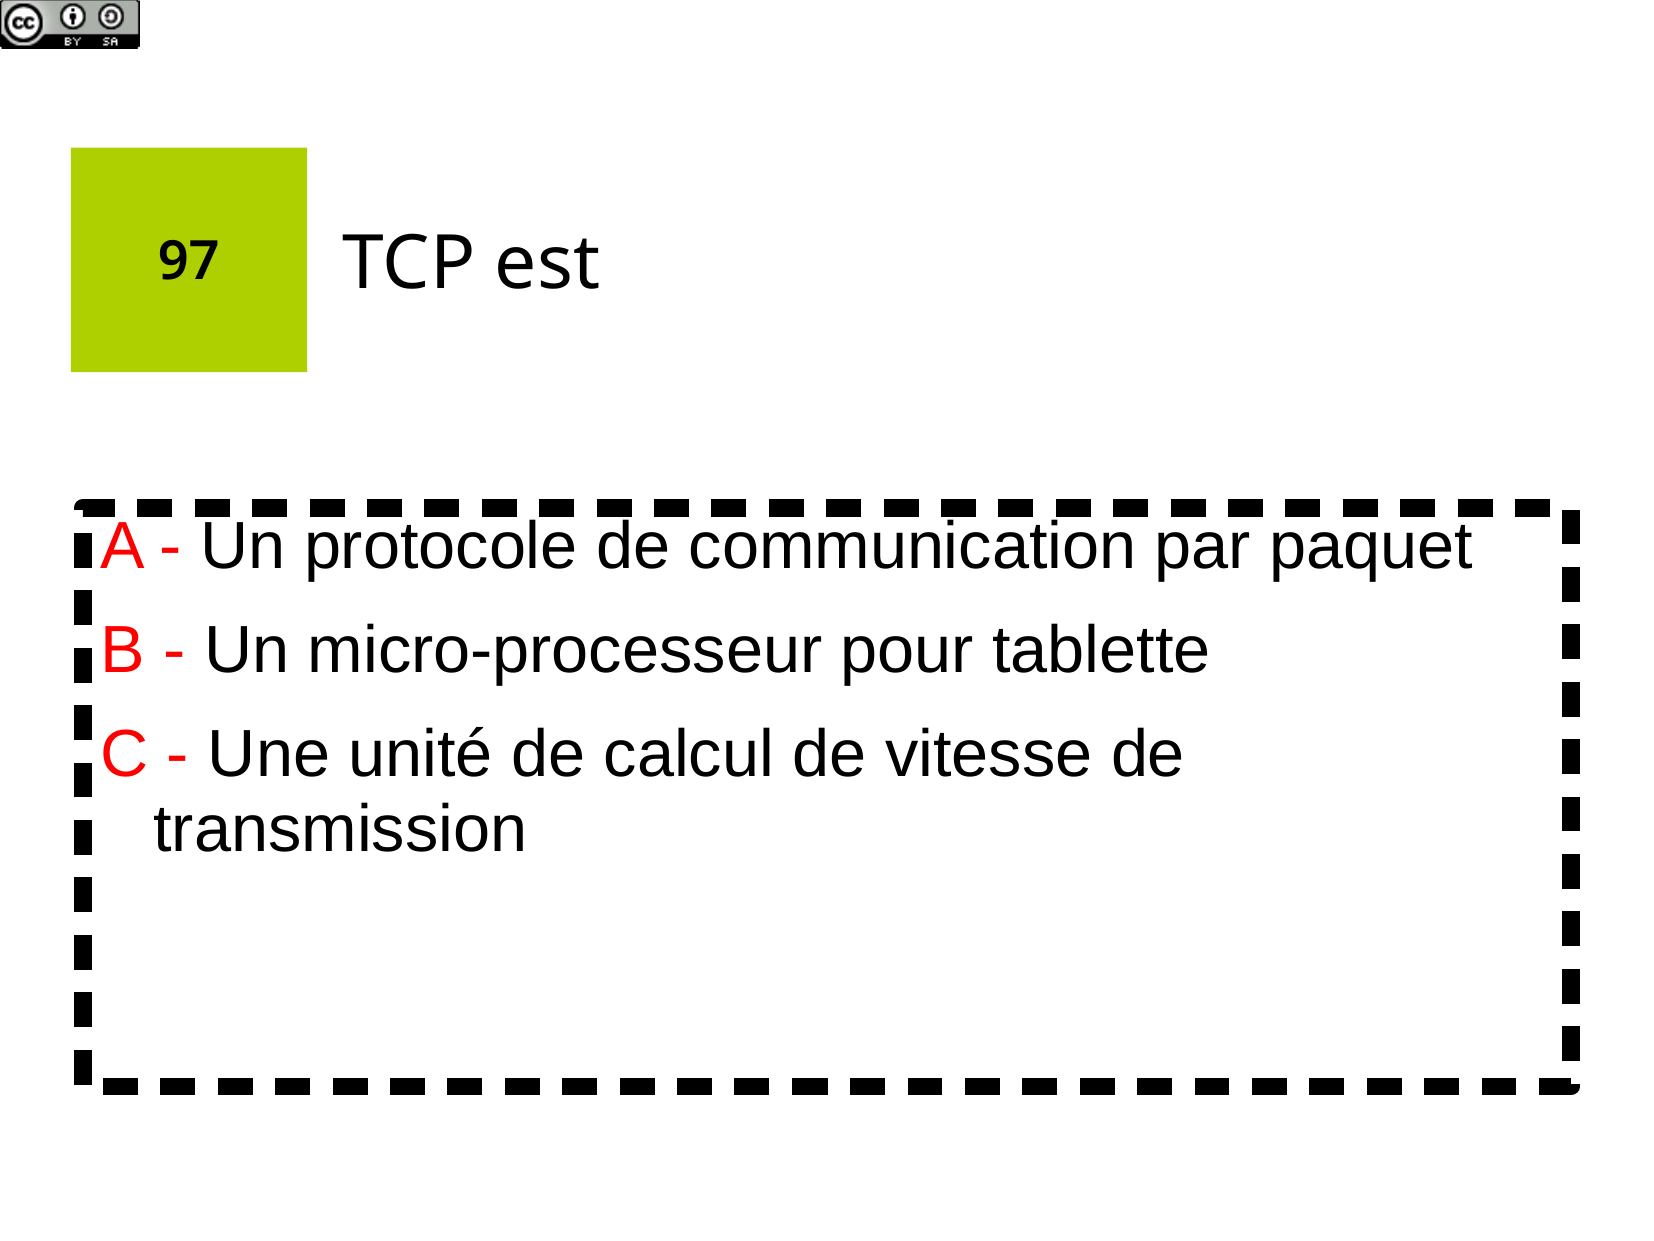

# TCP est
97
Un protocole de communication par paquet
Un micro-processeur pour tablette
Une unité de calcul de vitesse de transmission